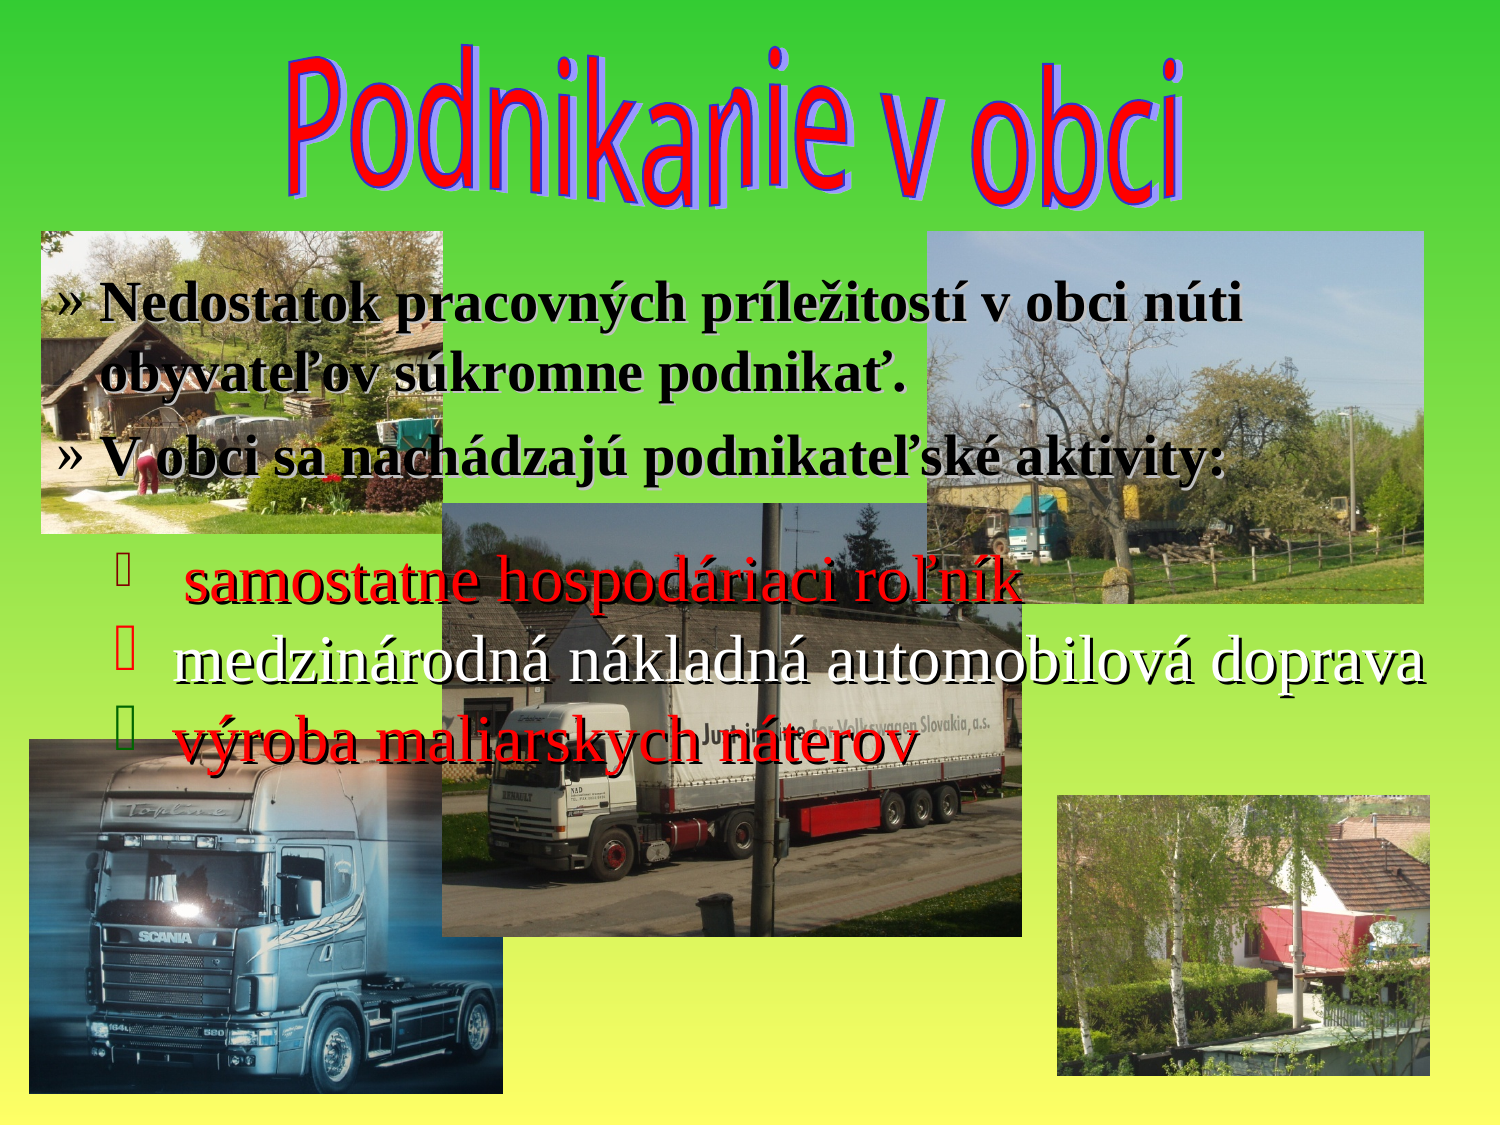

Podnikanie v obci
# Nedostatok pracovných príležitostí v obci núti obyvateľov súkromne podnikať.
V obci sa nachádzajú podnikateľské aktivity:
 samostatne hospodáriaci roľník
 medzinárodná nákladná automobilová doprava
 výroba maliarskych náterov